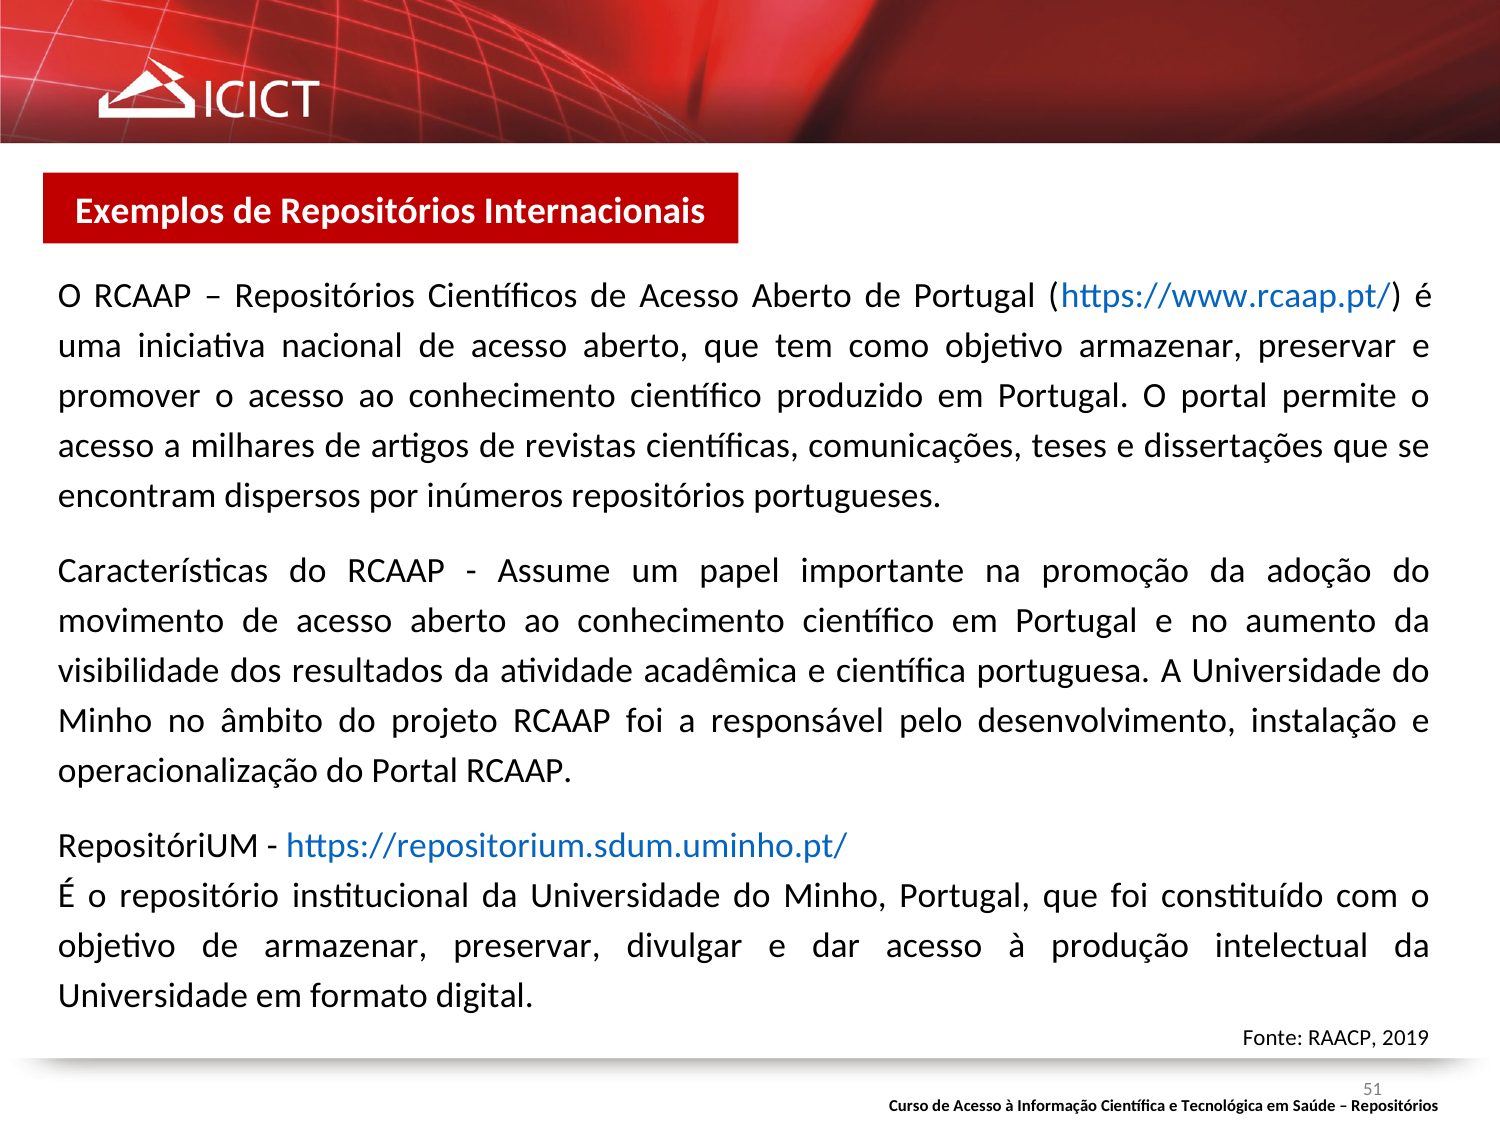

Adelpha - Repositório Digital da Universidade Presbiteriana Mackenzie
Alice – Repository Open Access to Scientific Information from Embrapa
Biblioteca Digital da FGV (Repositório de Teses-Dissertações-Objetos digitais)
CarpeDIEN - Dados e Informações em Energia Nuclear
CBPF Index
GUAIACA - Repositório Institucional da UFPel
Infoteca-e - Informação Tecnológica em Agricultura
Lume - Repositório Digital da Universidade Federal do Rio Grande do Sul >
Memoria - Repositório Institucional do Instituto Federal do Rio Grande do Norte
Repositório acadêmico de Biblioteconomia e Ciência da Informação
Repositório Comum do Brasil - Deposita
Repositório da Produção Científica e Intelectual da Unicamp
Repositório da Universidade Católica de Brasília
Repositório da Universidade Federal de Goiás
Repositório da Universidade Federal de Juiz de Fora
Repositório de Outras Coleções Abertas (UTFPR)
Repositório Digital - Conselho da Justiça Federal
Repositório Digital da Biblioteca da Unisinos (RDBU)
Repositório Digital da UFMG
Repositório Digital da UNATI – UNESP
Repositório Digital da Universidade Federal do Maranhão
Repositório Digital da Universidade Federal do Pampa
Repositório Digital da Universidade Municipal de São Caetano do Sul
Repositório Digital da Universidade Nove de Julho
Repositório Digital Institucional da Universidade Federal do Paraná
Repositório Digital Instituto Federal de Educação, Ciência e Tecnologia da Paraíba
Repositório Digital Livre Saber (LiSa)
Repositório do Conhecimento do Ipea
Repositório Eletrônico Institucional da Universidade Federal da Paraíba
Repositório Institucional da ENAP
Repositório Institucional da Escola Bahiana de Medicina e Saúde Pública
Repositório Institucional da Fiocruz (ARCA)
Repositório Institucional da Fundação João Pinheiro
Adelpha - Repositório Digital da Universidade Presbiteriana Mackenzie
Alice – Repository Open Access to Scientific Information from Embrapa
Biblioteca Digital da FGV (Repositório de Teses-Dissertações-Objetos digitais)
CarpeDIEN - Dados e Informações em Energia Nuclear
CBPF Index
GUAIACA - Repositório Institucional da UFPel
Infoteca-e - Informação Tecnológica em Agricultura
Lume - Repositório Digital da Universidade Federal do Rio Grande do Sul >
Memoria - Repositório Institucional do Instituto Federal do Rio Grande do Norte
Repositório acadêmico de Biblioteconomia e Ciência da Informação
Repositório Comum do Brasil - Deposita
Repositório da Produção Científica e Intelectual da Unicamp
Repositório da Universidade Católica de Brasília
Repositório da Universidade Federal de Goiás
Repositório da Universidade Federal de Juiz de Fora
Repositório de Outras Coleções Abertas (UTFPR)
Repositório Digital - Conselho da Justiça Federal
Repositório Digital da Biblioteca da Unisinos (RDBU)
Repositório Digital da UFMG
Repositório Digital da UNATI – UNESP
Repositório Digital da Universidade Federal do Maranhão
Repositório Digital da Universidade Federal do Pampa
Repositório Digital da Universidade Municipal de São Caetano do Sul
Repositório Digital da Universidade Nove de Julho
Repositório Digital Institucional da Universidade Federal do Paraná
Repositório Digital Instituto Federal de Educação, Ciência e Tecnologia da Paraíba
Repositório Digital Livre Saber (LiSa)
Repositório do Conhecimento do Ipea
Repositório Eletrônico Institucional da Universidade Federal da Paraíba
Repositório Institucional da ENAP
Repositório Institucional da Escola Bahiana de Medicina e Saúde Pública
Repositório Institucional da Fiocruz (ARCA)
Repositório Institucional da Fundação João Pinheiro
Exemplos de Repositórios Internacionais
O RCAAP – Repositórios Científicos de Acesso Aberto de Portugal (https://www.rcaap.pt/) é uma iniciativa nacional de acesso aberto, que tem como objetivo armazenar, preservar e promover o acesso ao conhecimento científico produzido em Portugal. O portal permite o acesso a milhares de artigos de revistas científicas, comunicações, teses e dissertações que se encontram dispersos por inúmeros repositórios portugueses.
Características do RCAAP - Assume um papel importante na promoção da adoção do movimento de acesso aberto ao conhecimento científico em Portugal e no aumento da visibilidade dos resultados da atividade acadêmica e científica portuguesa. A Universidade do Minho no âmbito do projeto RCAAP foi a responsável pelo desenvolvimento, instalação e operacionalização do Portal RCAAP.
RepositóriUM - https://repositorium.sdum.uminho.pt/
É o repositório institucional da Universidade do Minho, Portugal, que foi constituído com o objetivo de armazenar, preservar, divulgar e dar acesso à produção intelectual da Universidade em formato digital.
Fonte: RAACP, 2019
Curso de Acesso à Informação Científica e Tecnológica em Saúde – Repositórios